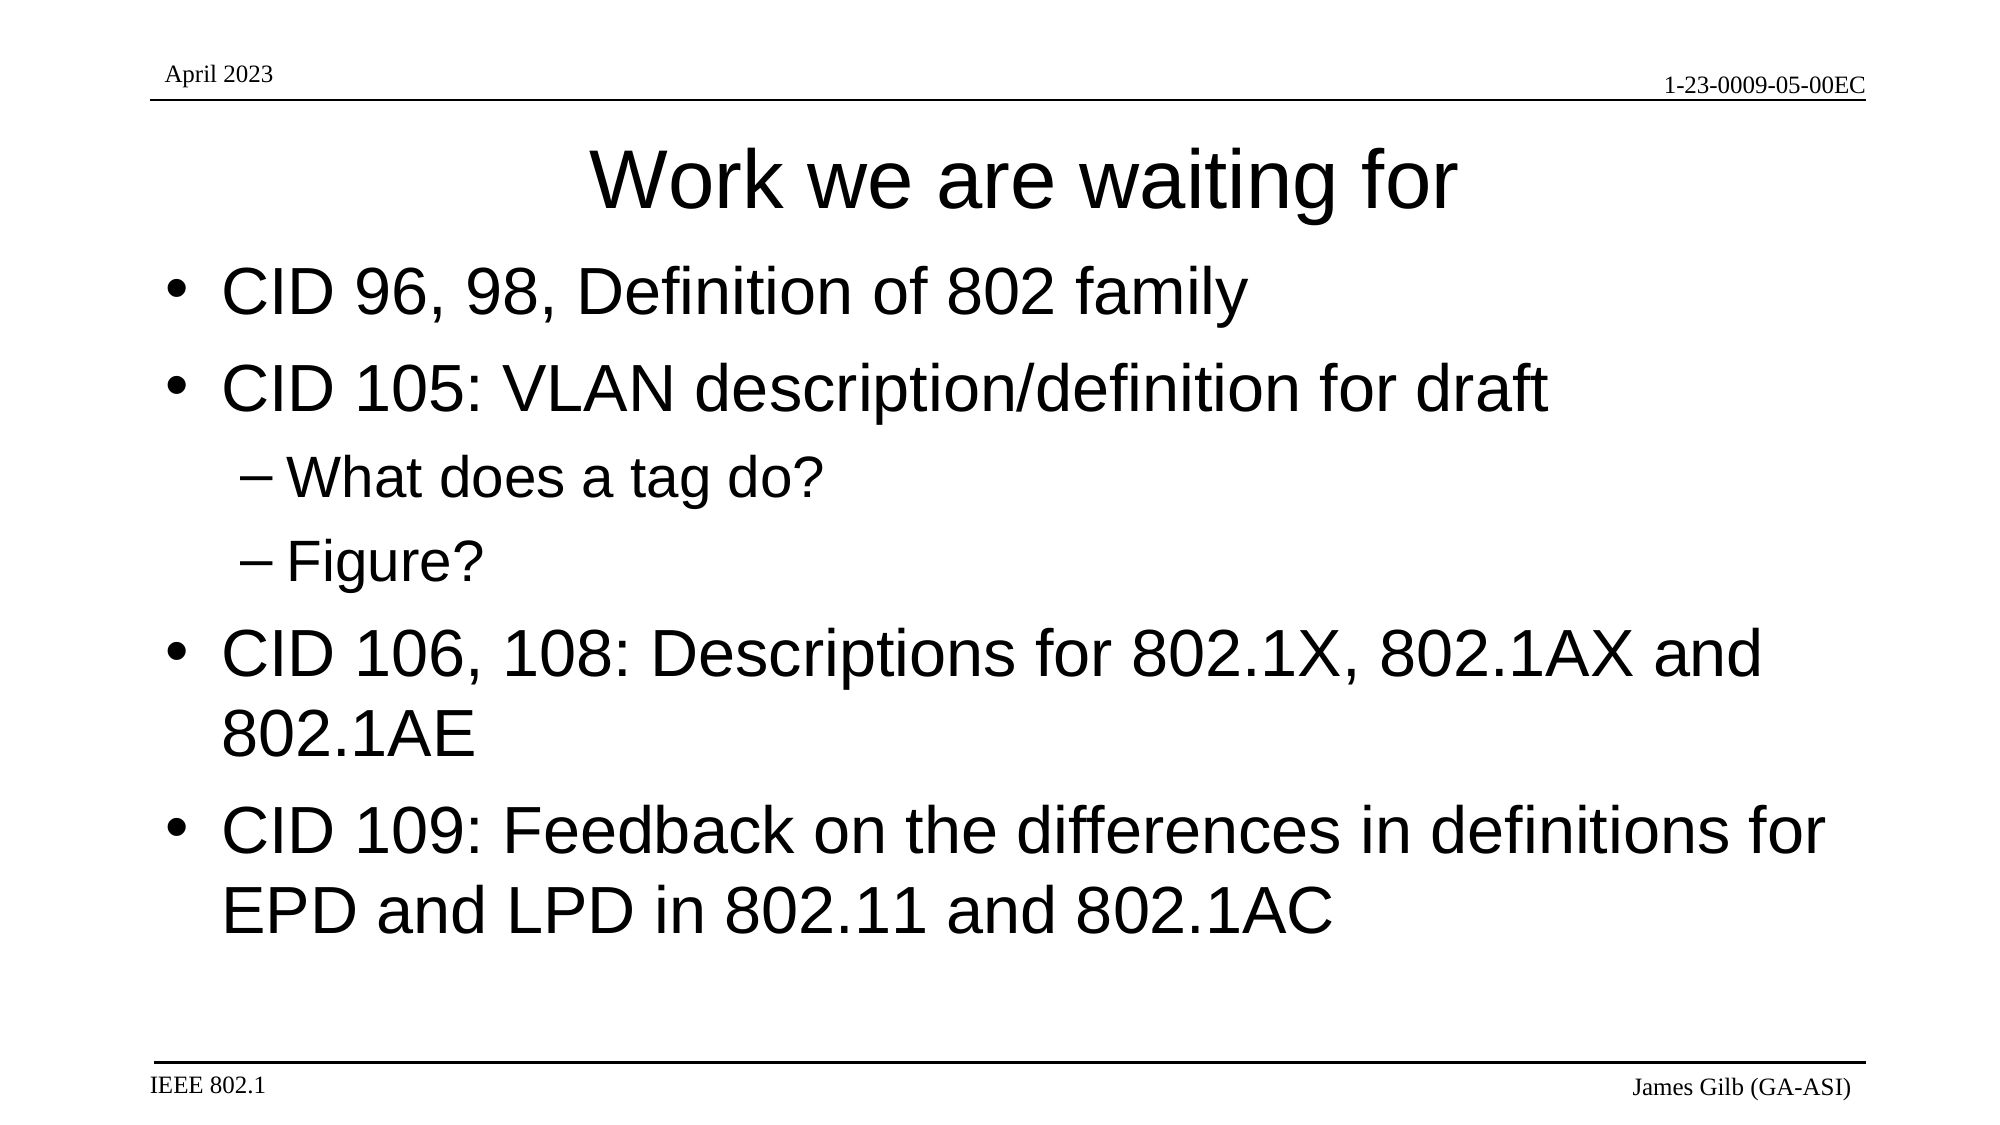

# Work we are waiting for
CID 96, 98, Definition of 802 family
CID 105: VLAN description/definition for draft
What does a tag do?
Figure?
CID 106, 108: Descriptions for 802.1X, 802.1AX and 802.1AE
CID 109: Feedback on the differences in definitions for EPD and LPD in 802.11 and 802.1AC